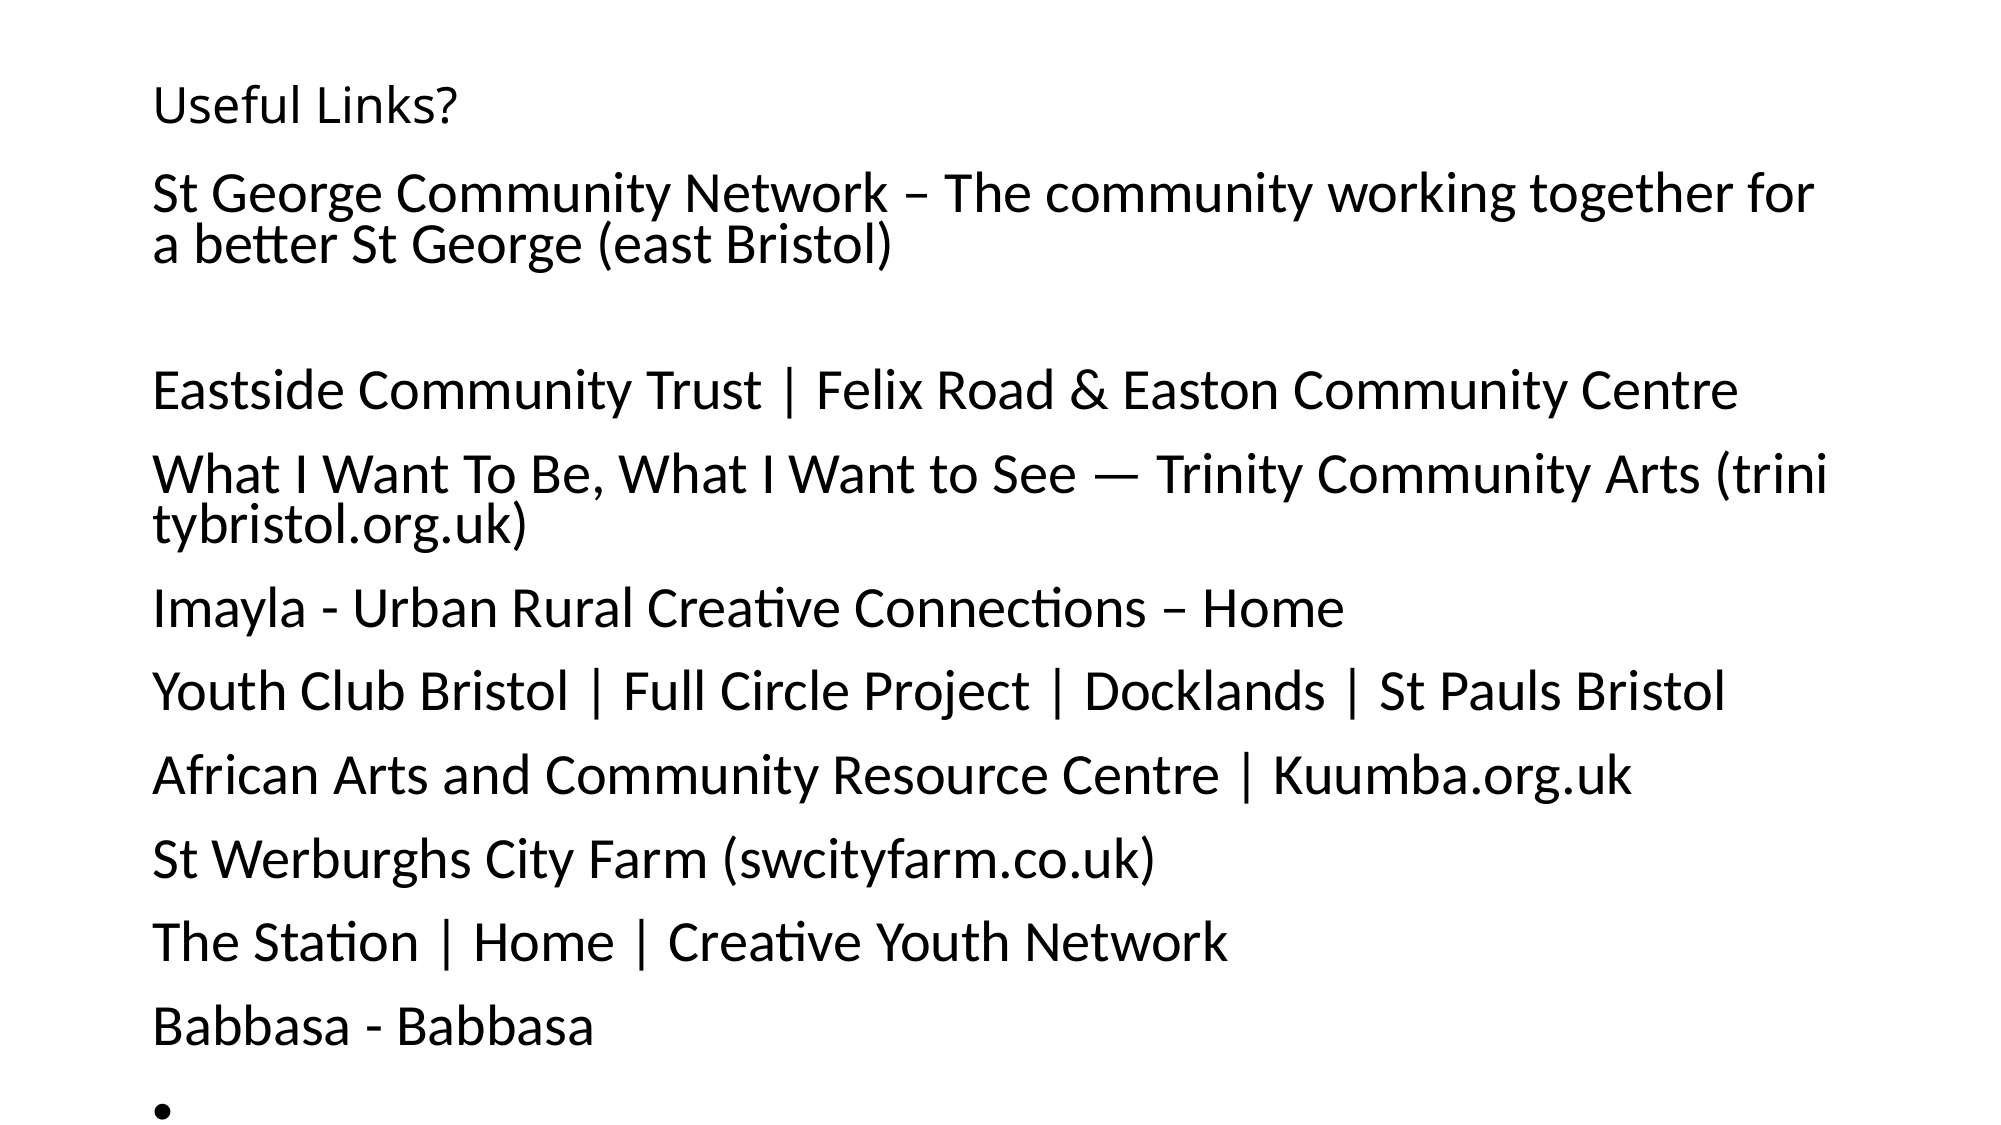

# Useful Links?
St George Community Network – The community working together for a better St George (east Bristol)
Eastside Community Trust | Felix Road & Easton Community Centre
What I Want To Be, What I Want to See — Trinity Community Arts (trinitybristol.org.uk)
Imayla - Urban Rural Creative Connections – Home
Youth Club Bristol | Full Circle Project | Docklands | St Pauls Bristol
African Arts and Community Resource Centre | Kuumba.org.uk
St Werburghs City Farm (swcityfarm.co.uk)
The Station | Home | Creative Youth Network
Babbasa - Babbasa